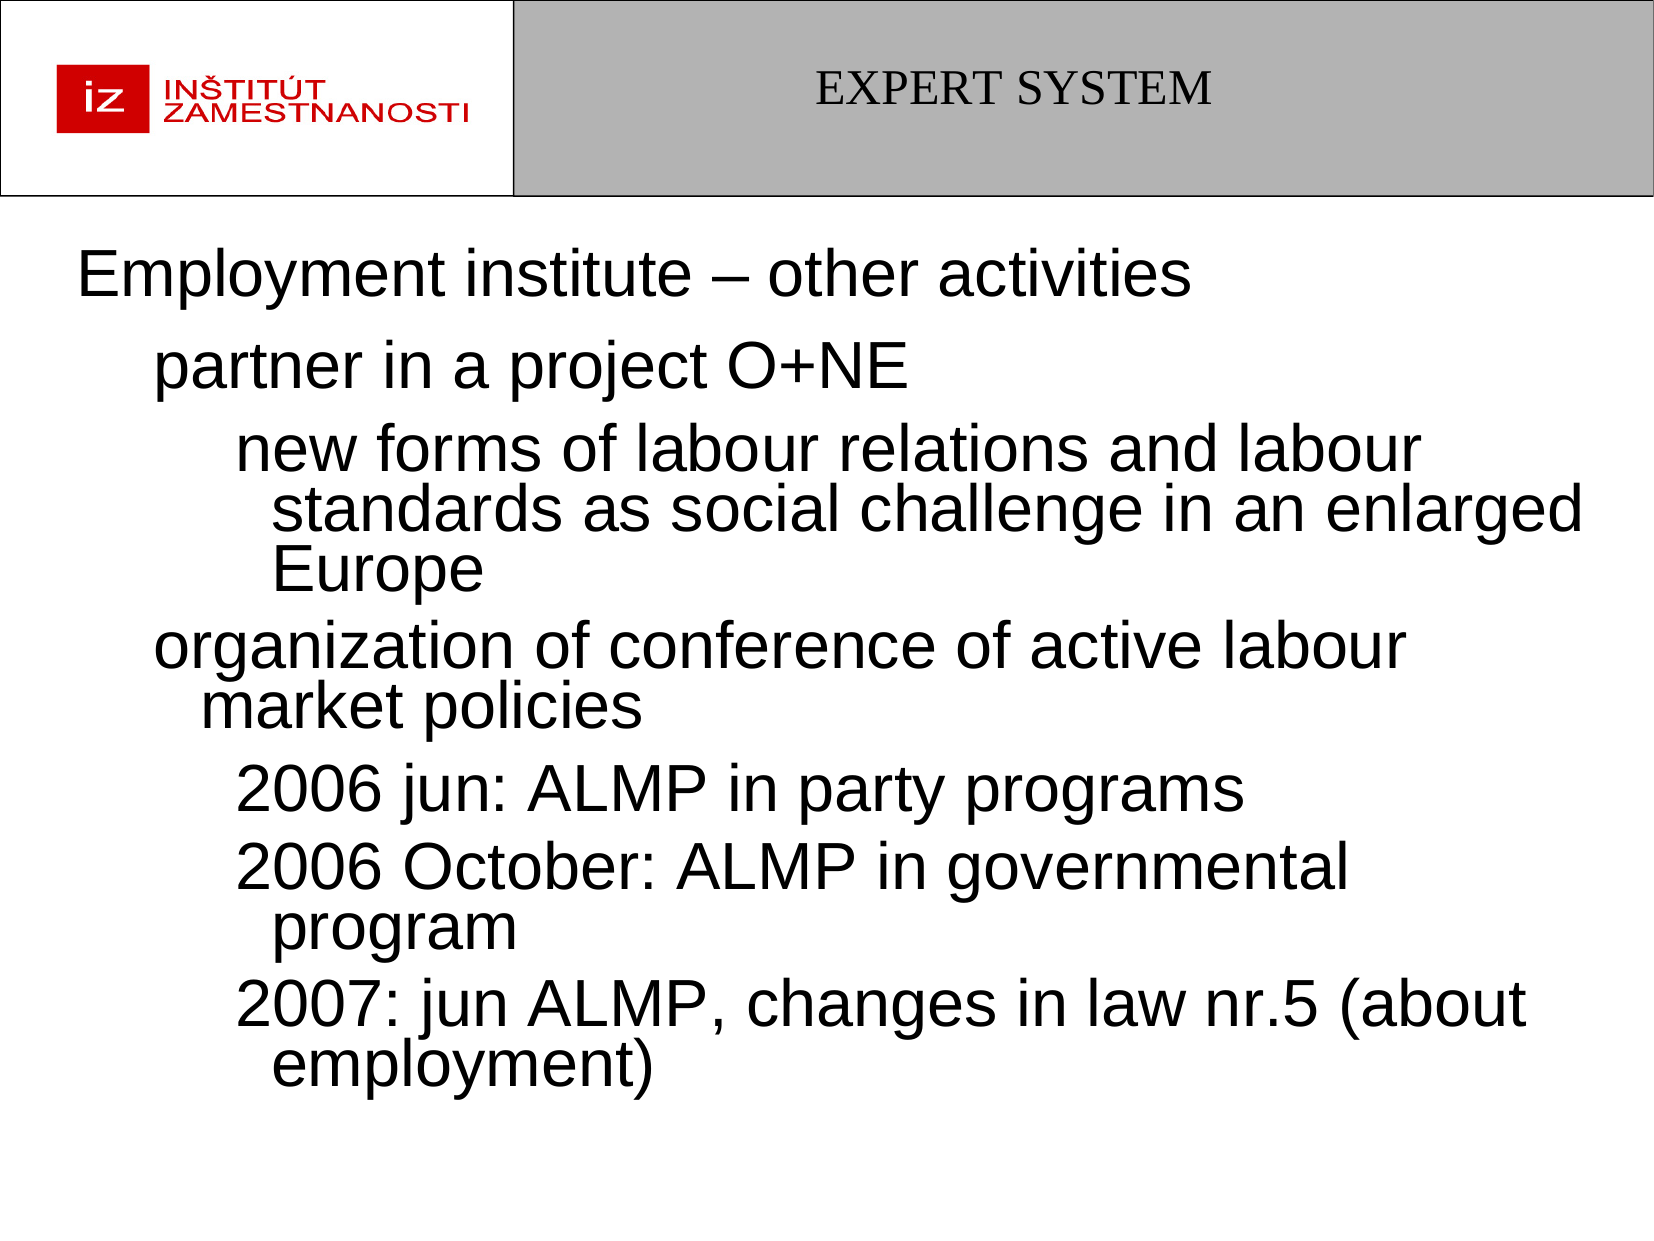

EXPERT SYSTEM
# Employment institute – other activities
partner in a project O+NE
new forms of labour relations and labour standards as social challenge in an enlarged Europe
organization of conference of active labour market policies
2006 jun: ALMP in party programs
2006 October: ALMP in governmental program
2007: jun ALMP, changes in law nr.5 (about employment)